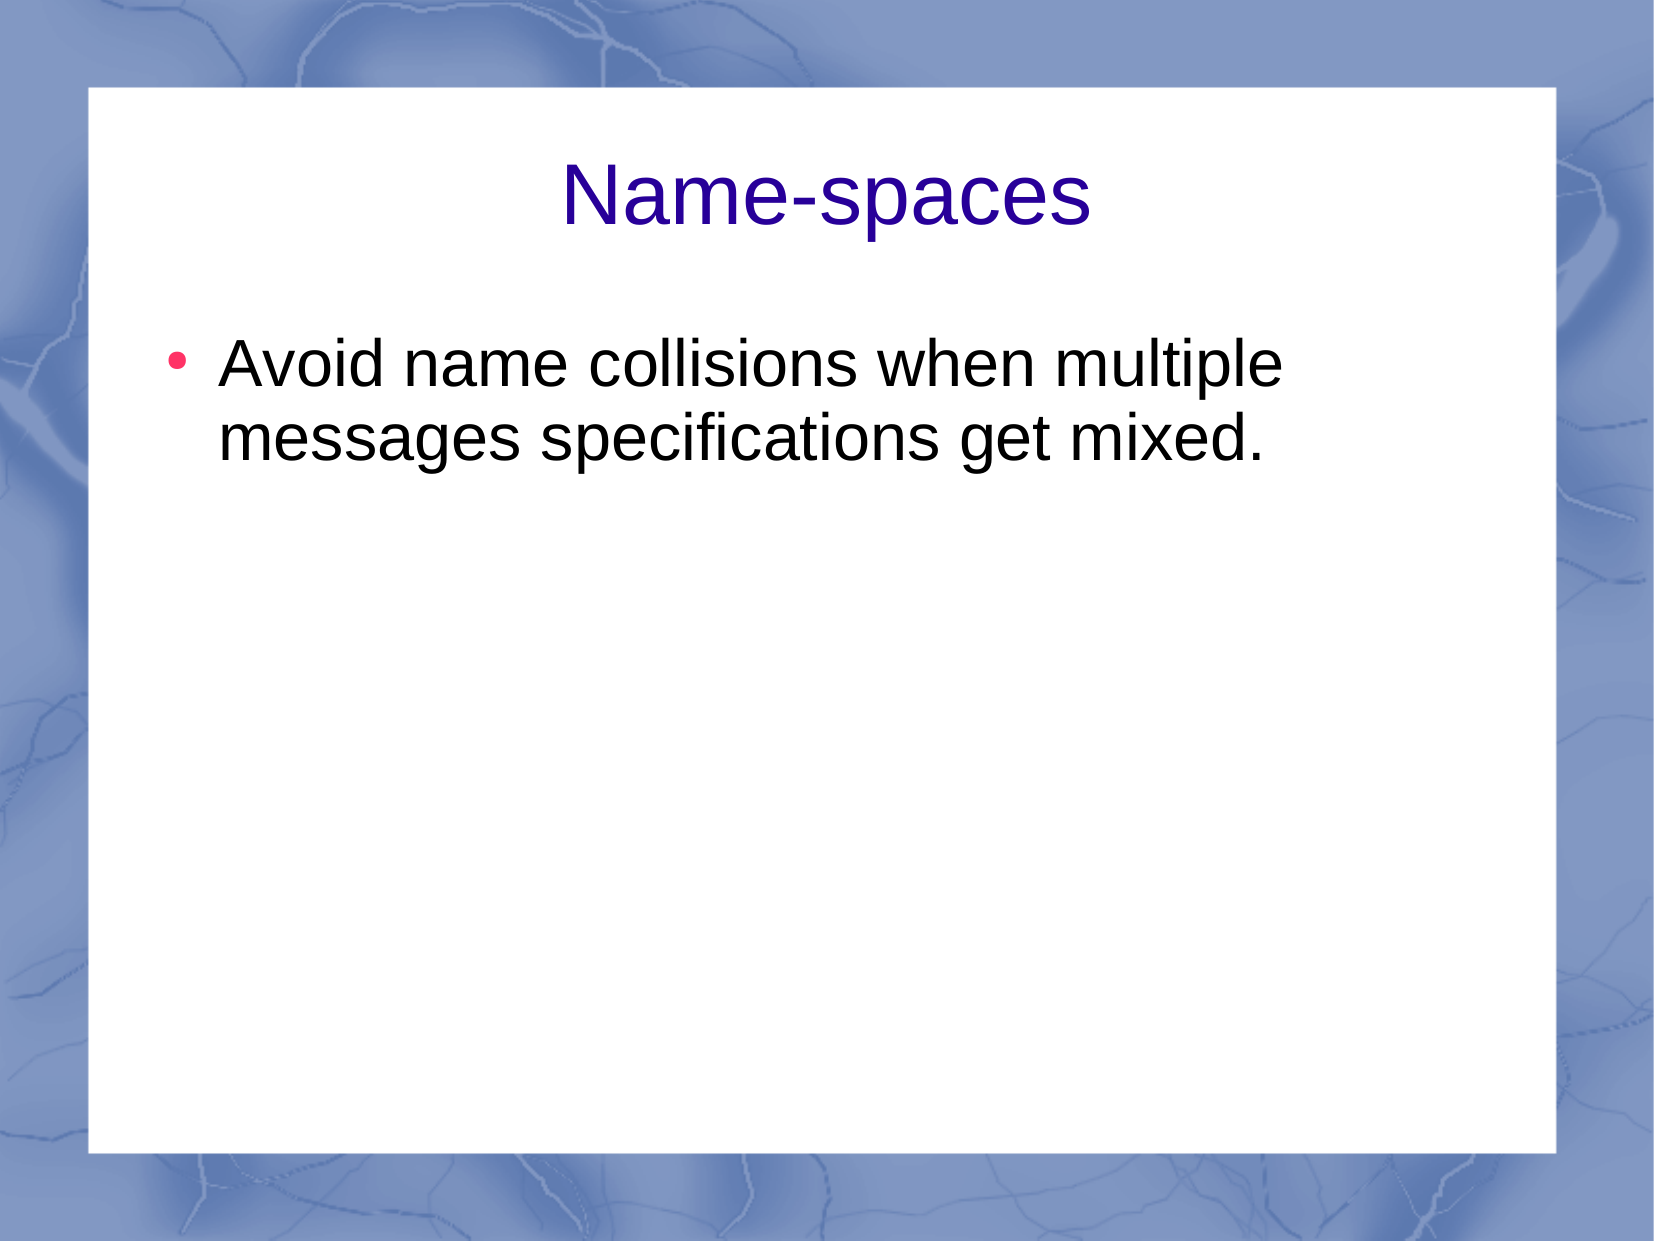

# Name-spaces
Avoid name collisions when multiple messages specifications get mixed.